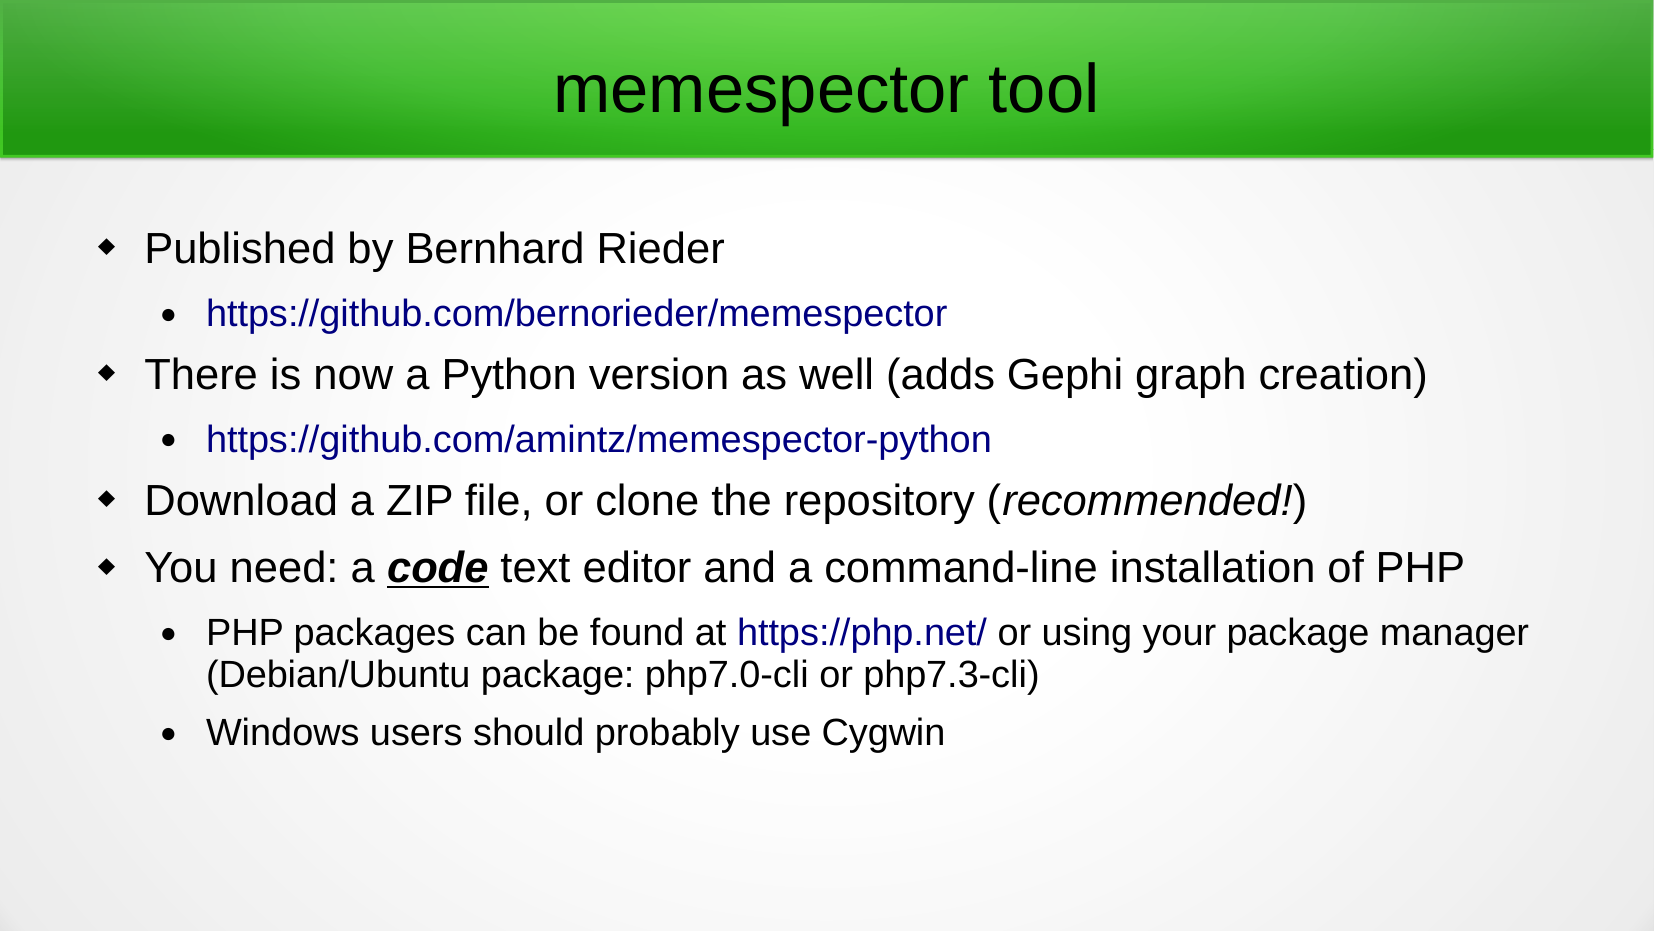

# memespector tool
Published by Bernhard Rieder
https://github.com/bernorieder/memespector
There is now a Python version as well (adds Gephi graph creation)
https://github.com/amintz/memespector-python
Download a ZIP file, or clone the repository (recommended!)
You need: a code text editor and a command-line installation of PHP
PHP packages can be found at https://php.net/ or using your package manager (Debian/Ubuntu package: php7.0-cli or php7.3-cli)
Windows users should probably use Cygwin